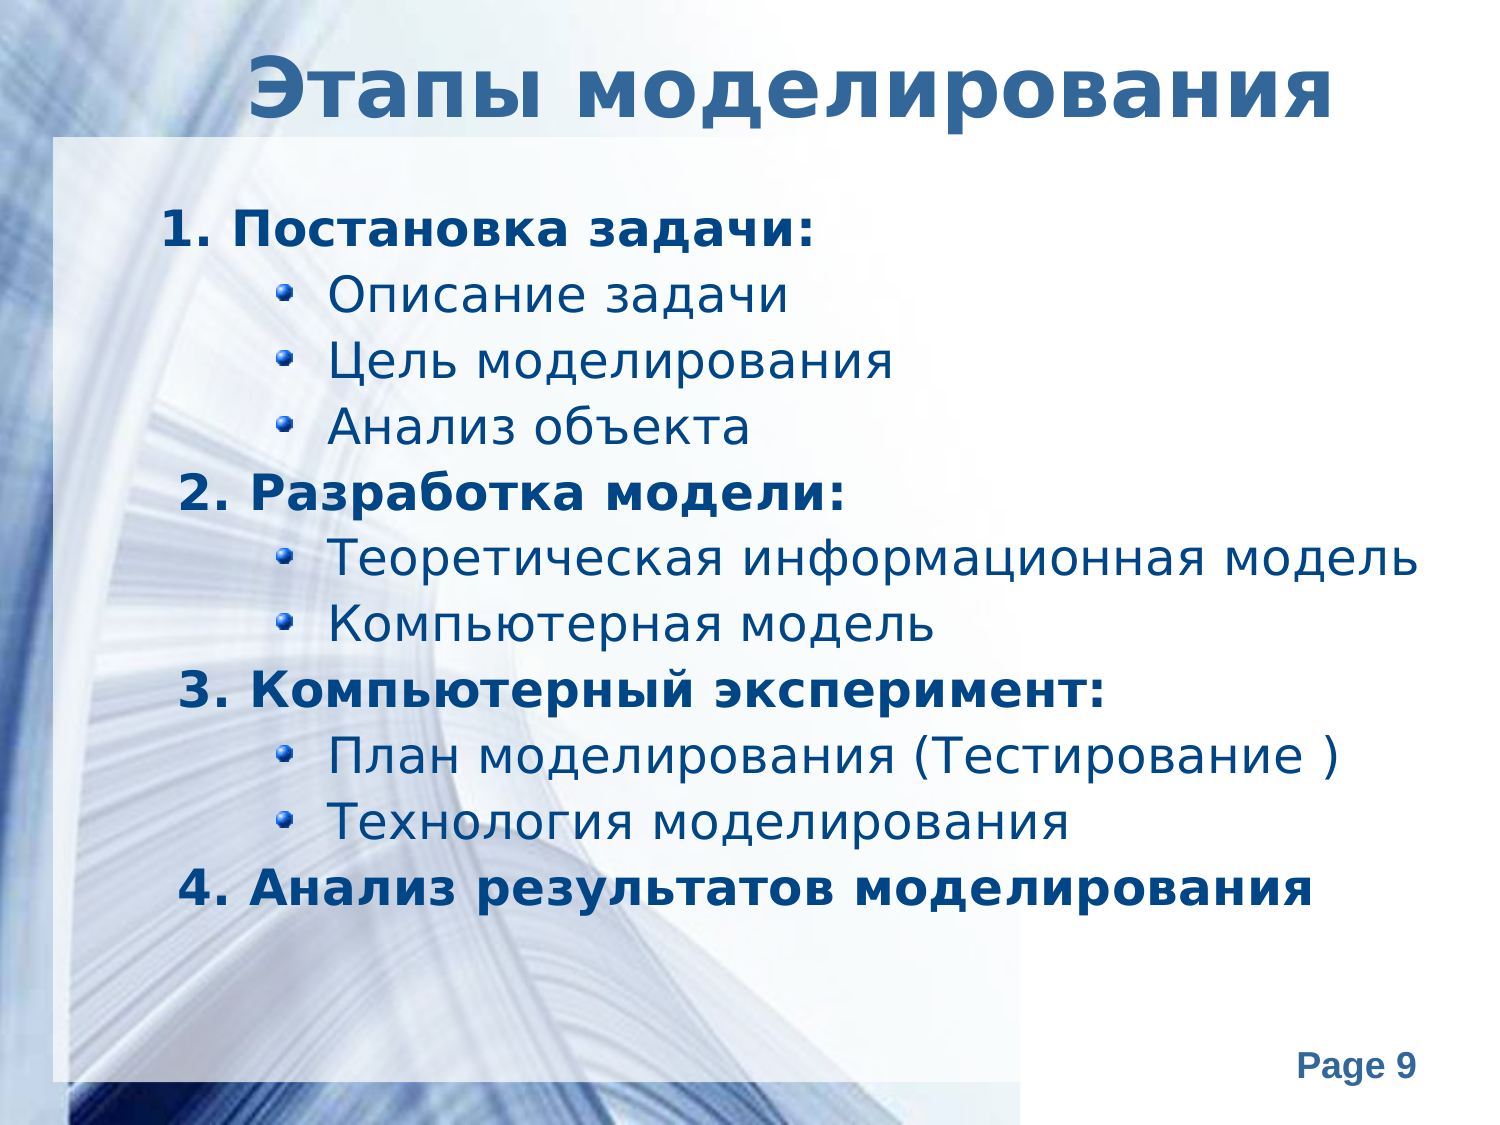

Этапы моделирования
1. Постановка задачи:
Описание задачи
Цель моделирования
Анализ объекта
2. Разработка модели:
Теоретическая информационная модель
Компьютерная модель
3. Компьютерный эксперимент:
План моделирования (Тестирование )
Технология моделирования
4. Анализ результатов моделирования